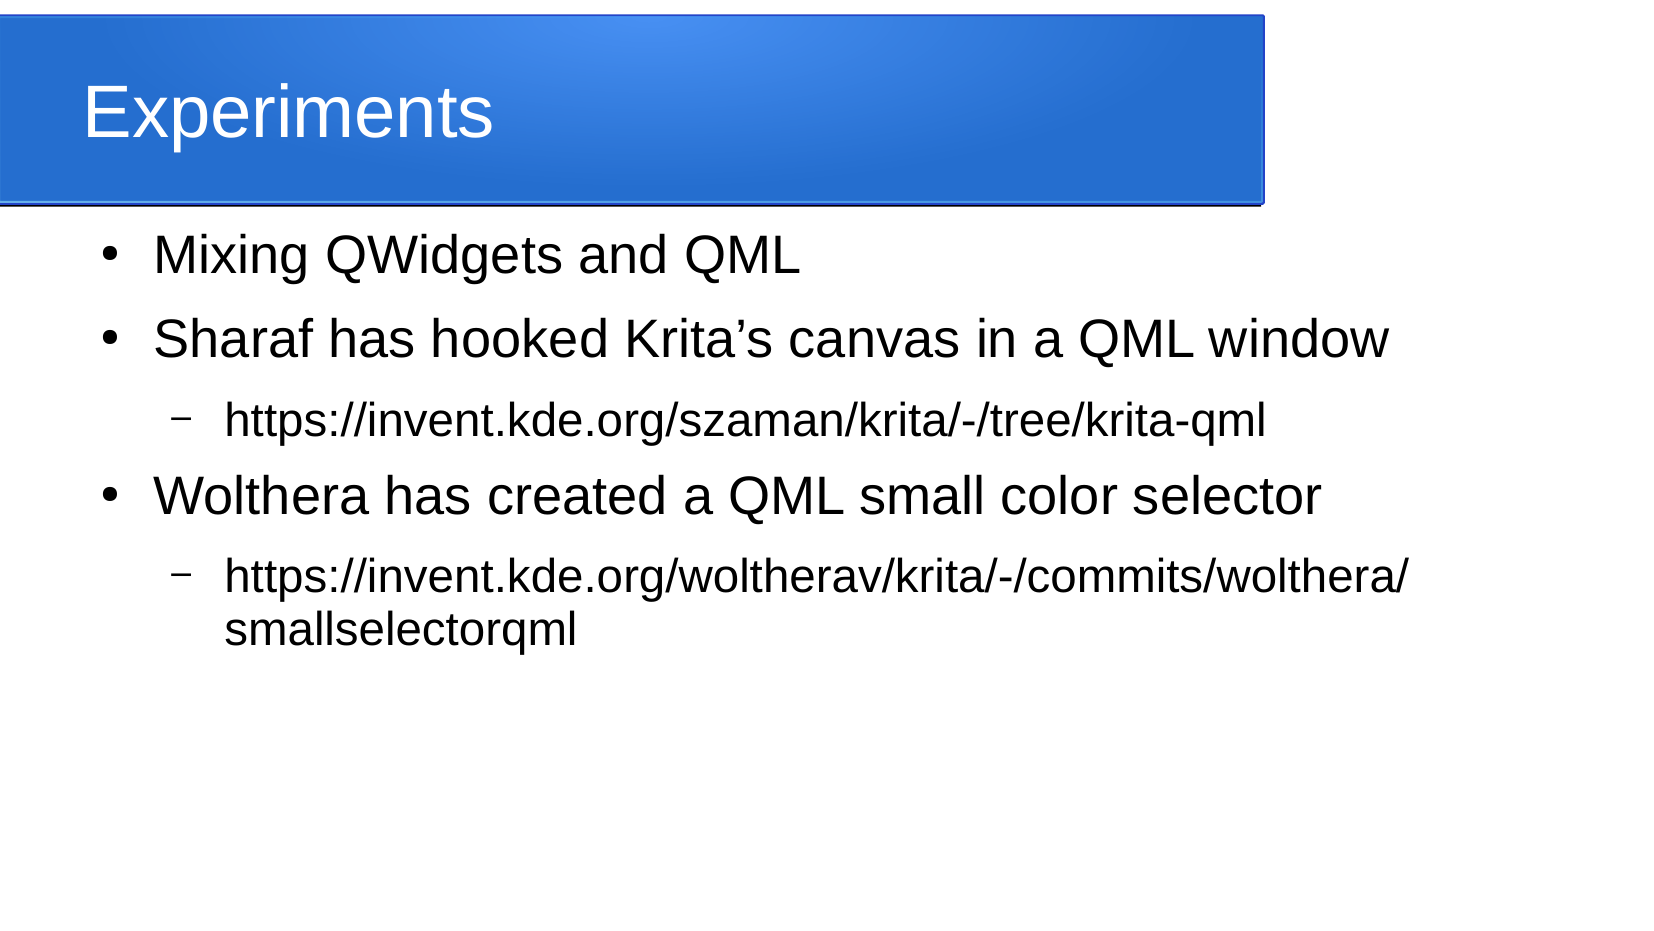

# Experiments
Mixing QWidgets and QML
Sharaf has hooked Krita’s canvas in a QML window
https://invent.kde.org/szaman/krita/-/tree/krita-qml
Wolthera has created a QML small color selector
https://invent.kde.org/woltherav/krita/-/commits/wolthera/smallselectorqml